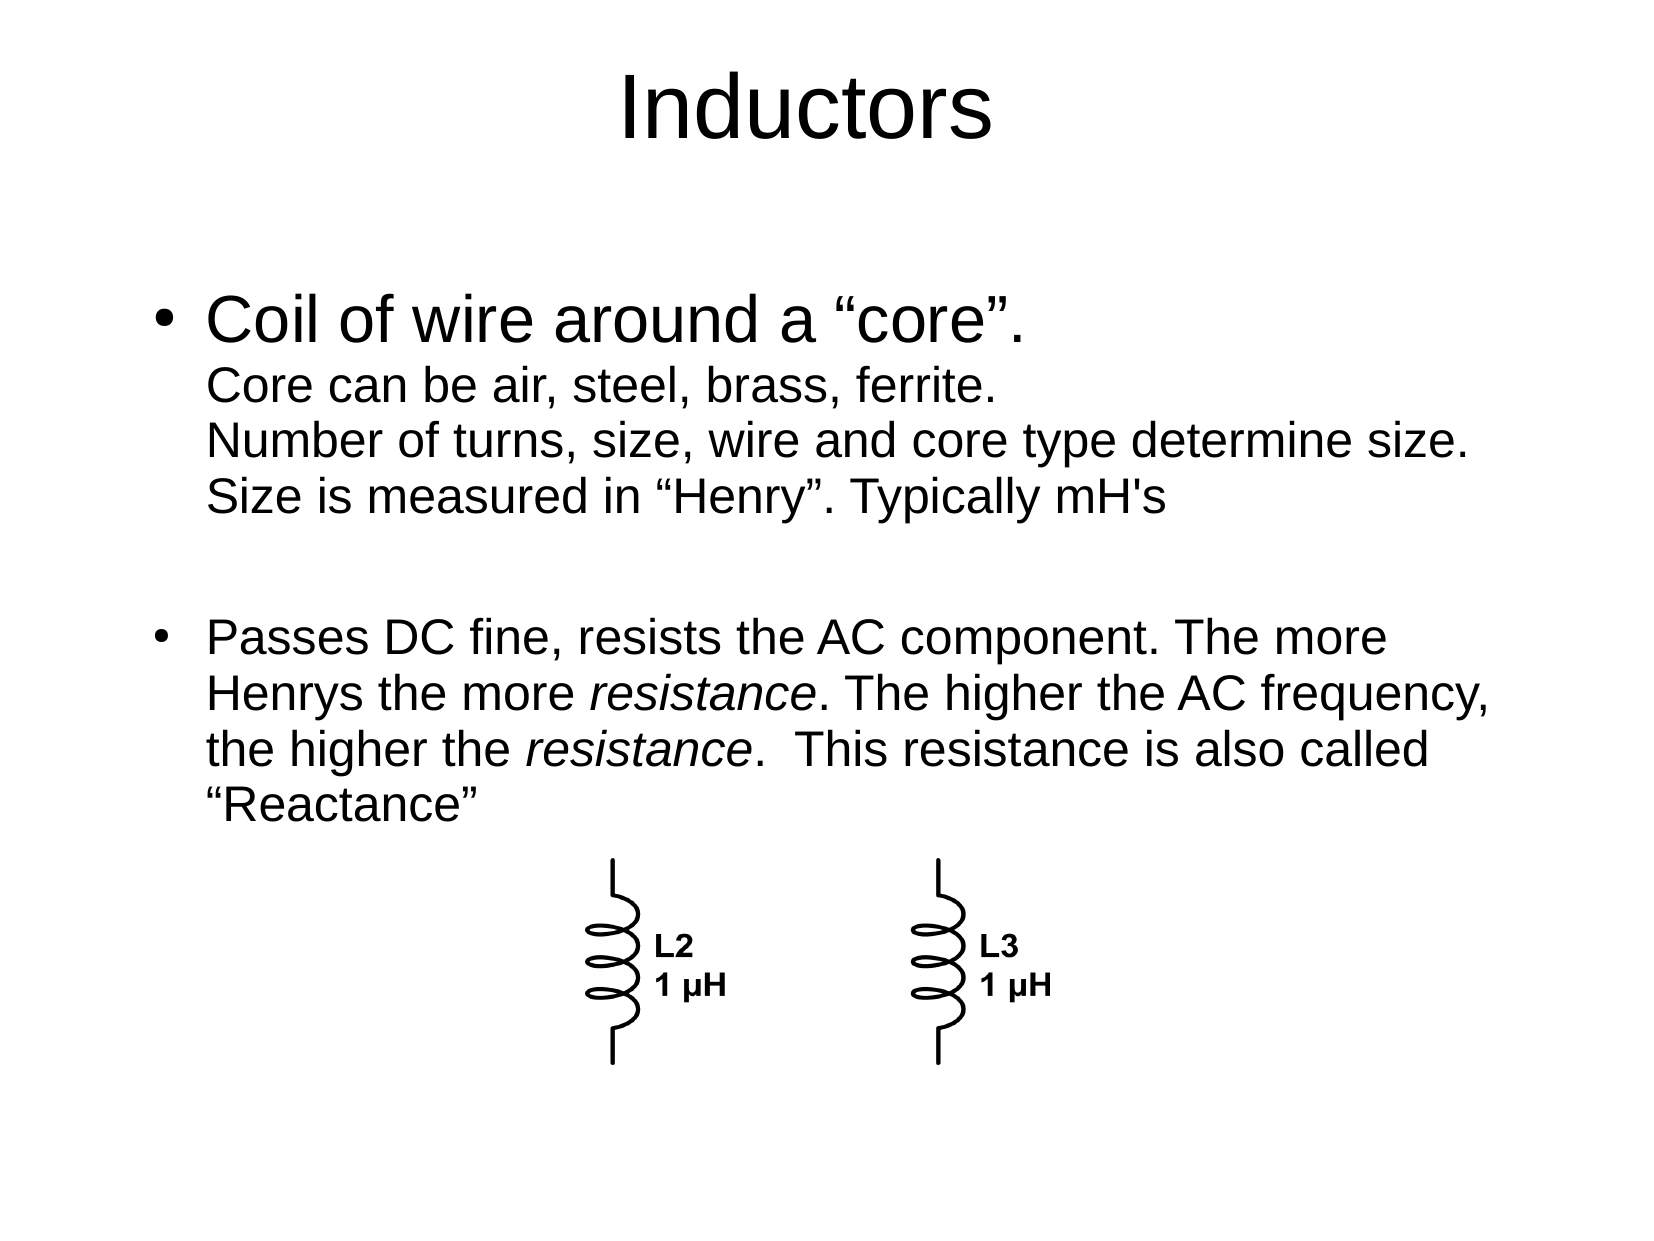

Inductors
# Coil of wire around a “core”. Core can be air, steel, brass, ferrite. Number of turns, size, wire and core type determine size. Size is measured in “Henry”. Typically mH's
Passes DC fine, resists the AC component. The more Henrys the more resistance. The higher the AC frequency, the higher the resistance. This resistance is also called “Reactance”